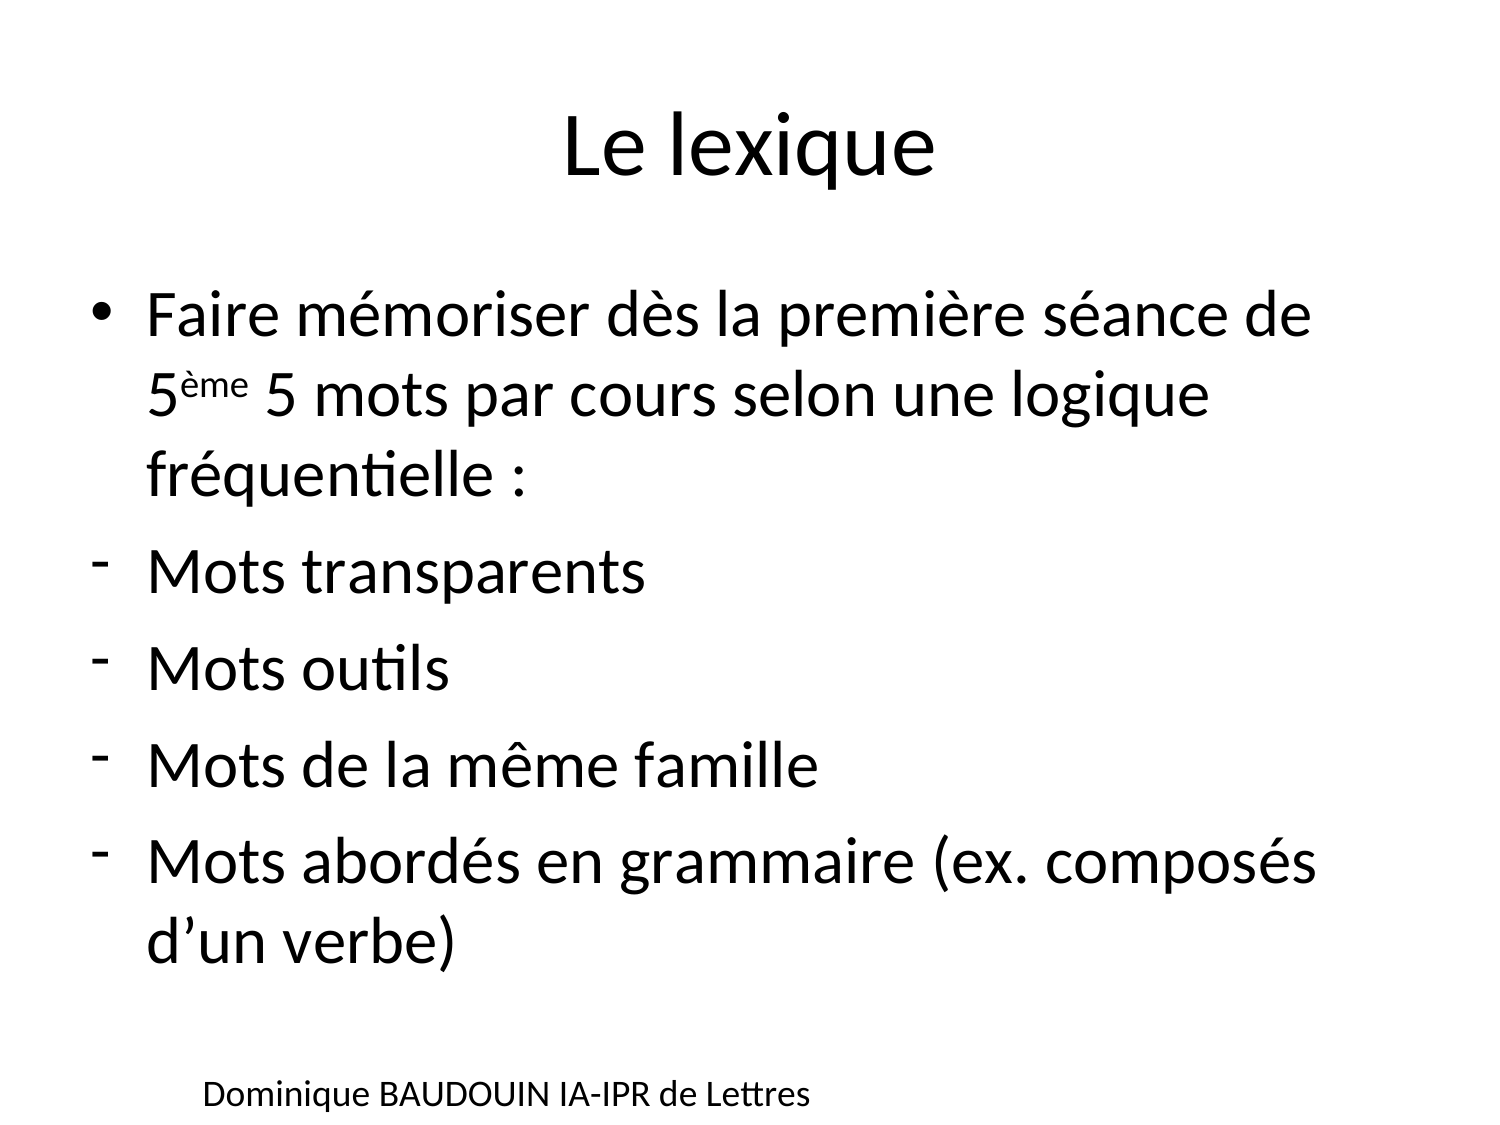

# Le lexique
Faire mémoriser dès la première séance de 5ème 5 mots par cours selon une logique fréquentielle :
Mots transparents
Mots outils
Mots de la même famille
Mots abordés en grammaire (ex. composés d’un verbe)
Dominique BAUDOUIN IA-IPR de Lettres